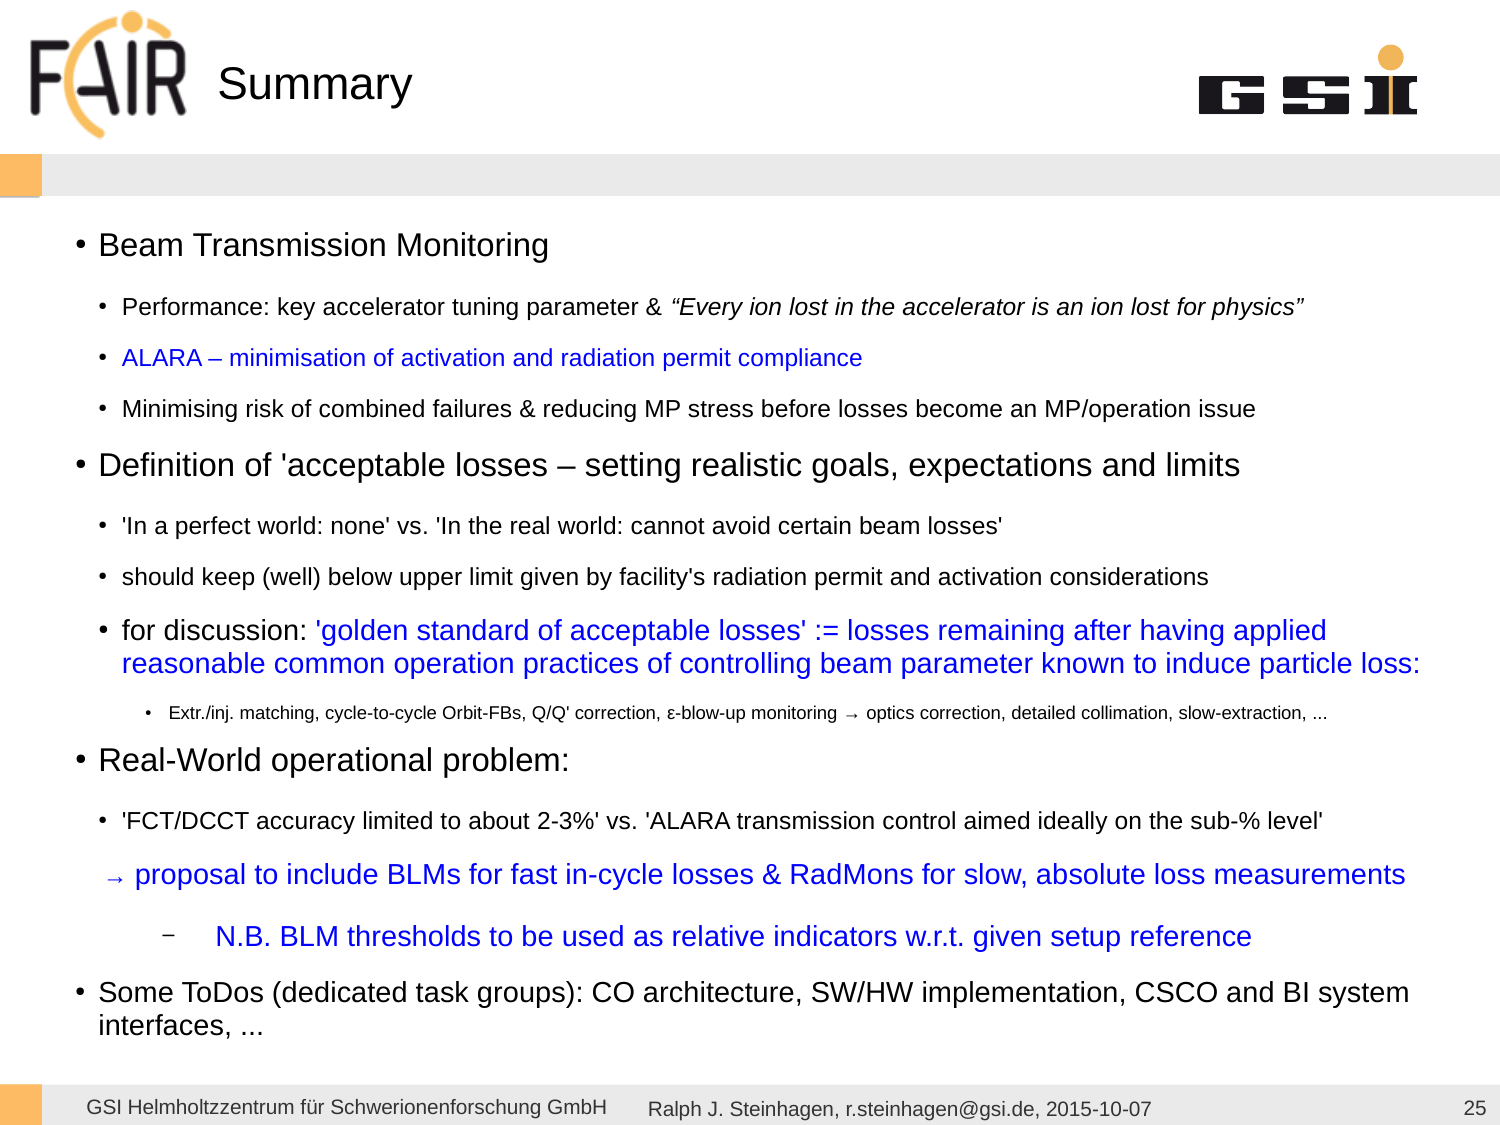

# Summary
Beam Transmission Monitoring
Performance: key accelerator tuning parameter & “Every ion lost in the accelerator is an ion lost for physics”
ALARA – minimisation of activation and radiation permit compliance
Minimising risk of combined failures & reducing MP stress before losses become an MP/operation issue
Definition of 'acceptable losses – setting realistic goals, expectations and limits
'In a perfect world: none' vs. 'In the real world: cannot avoid certain beam losses'
should keep (well) below upper limit given by facility's radiation permit and activation considerations
for discussion: 'golden standard of acceptable losses' := losses remaining after having applied reasonable common operation practices of controlling beam parameter known to induce particle loss:
Extr./inj. matching, cycle-to-cycle Orbit-FBs, Q/Q' correction, ε-blow-up monitoring → optics correction, detailed collimation, slow-extraction, ...
Real-World operational problem:
'FCT/DCCT accuracy limited to about 2-3%' vs. 'ALARA transmission control aimed ideally on the sub-% level'
 → proposal to include BLMs for fast in-cycle losses & RadMons for slow, absolute loss measurements
N.B. BLM thresholds to be used as relative indicators w.r.t. given setup reference
Some ToDos (dedicated task groups): CO architecture, SW/HW implementation, CSCO and BI system interfaces, ...